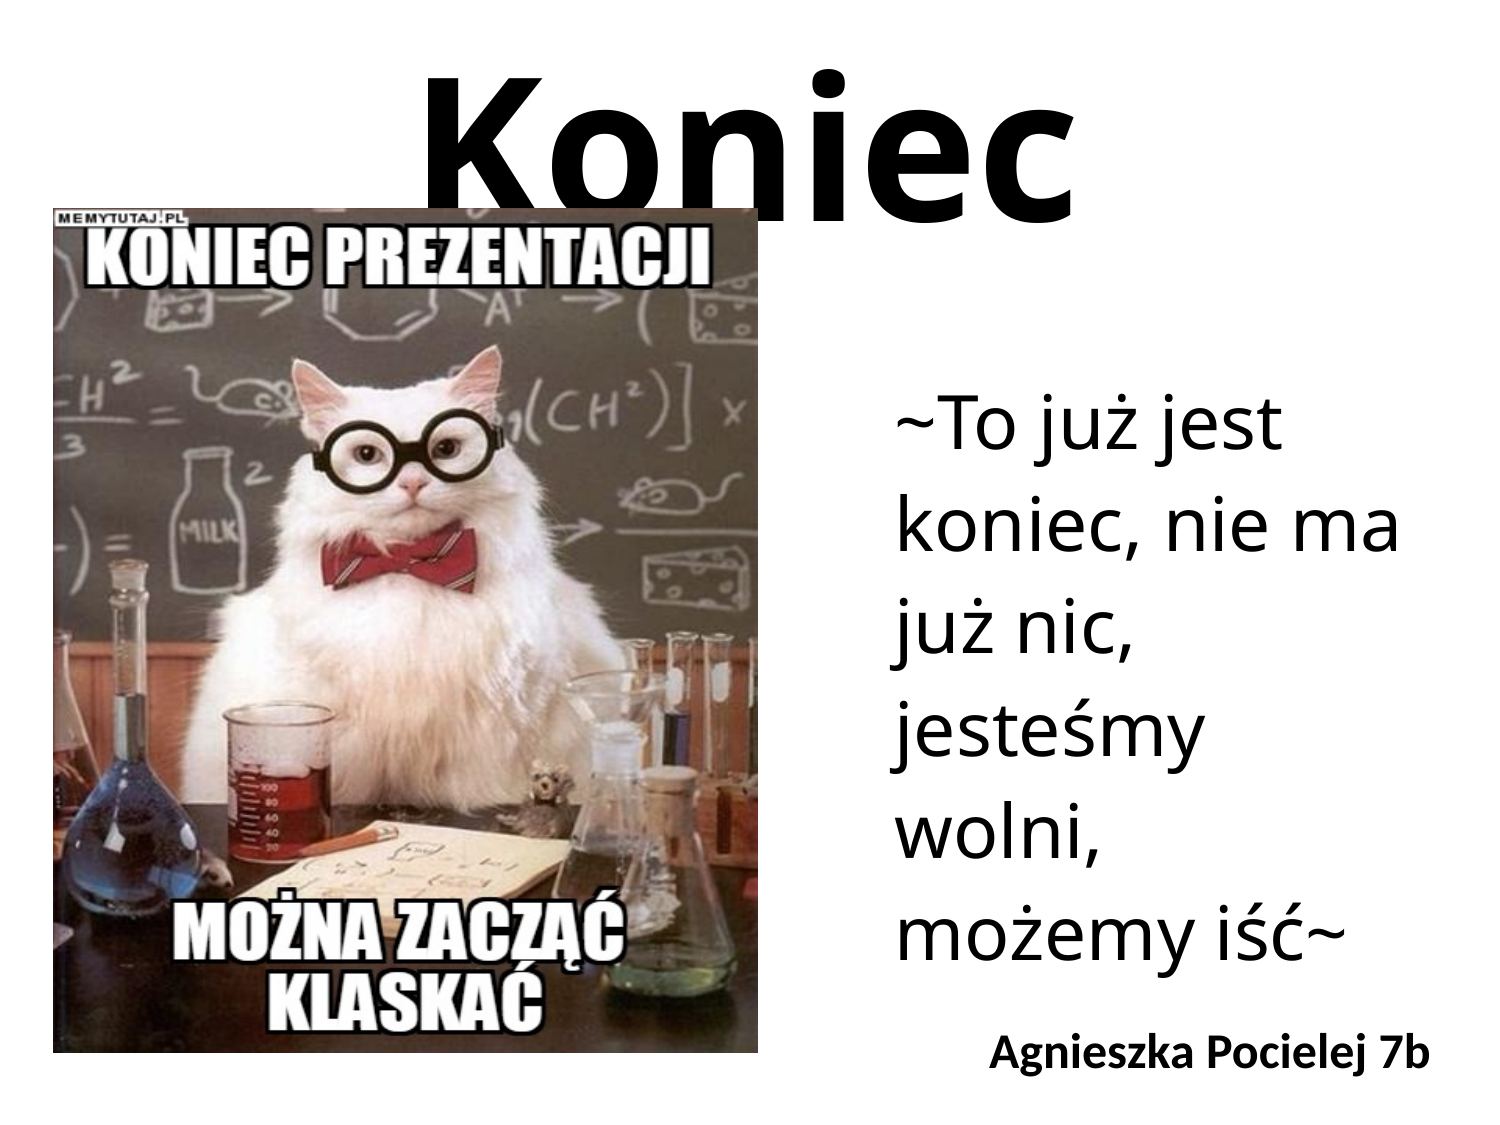

Koniec
~To już jest koniec, nie ma już nic, jesteśmy wolni, możemy iść~
Agnieszka Pocielej 7b